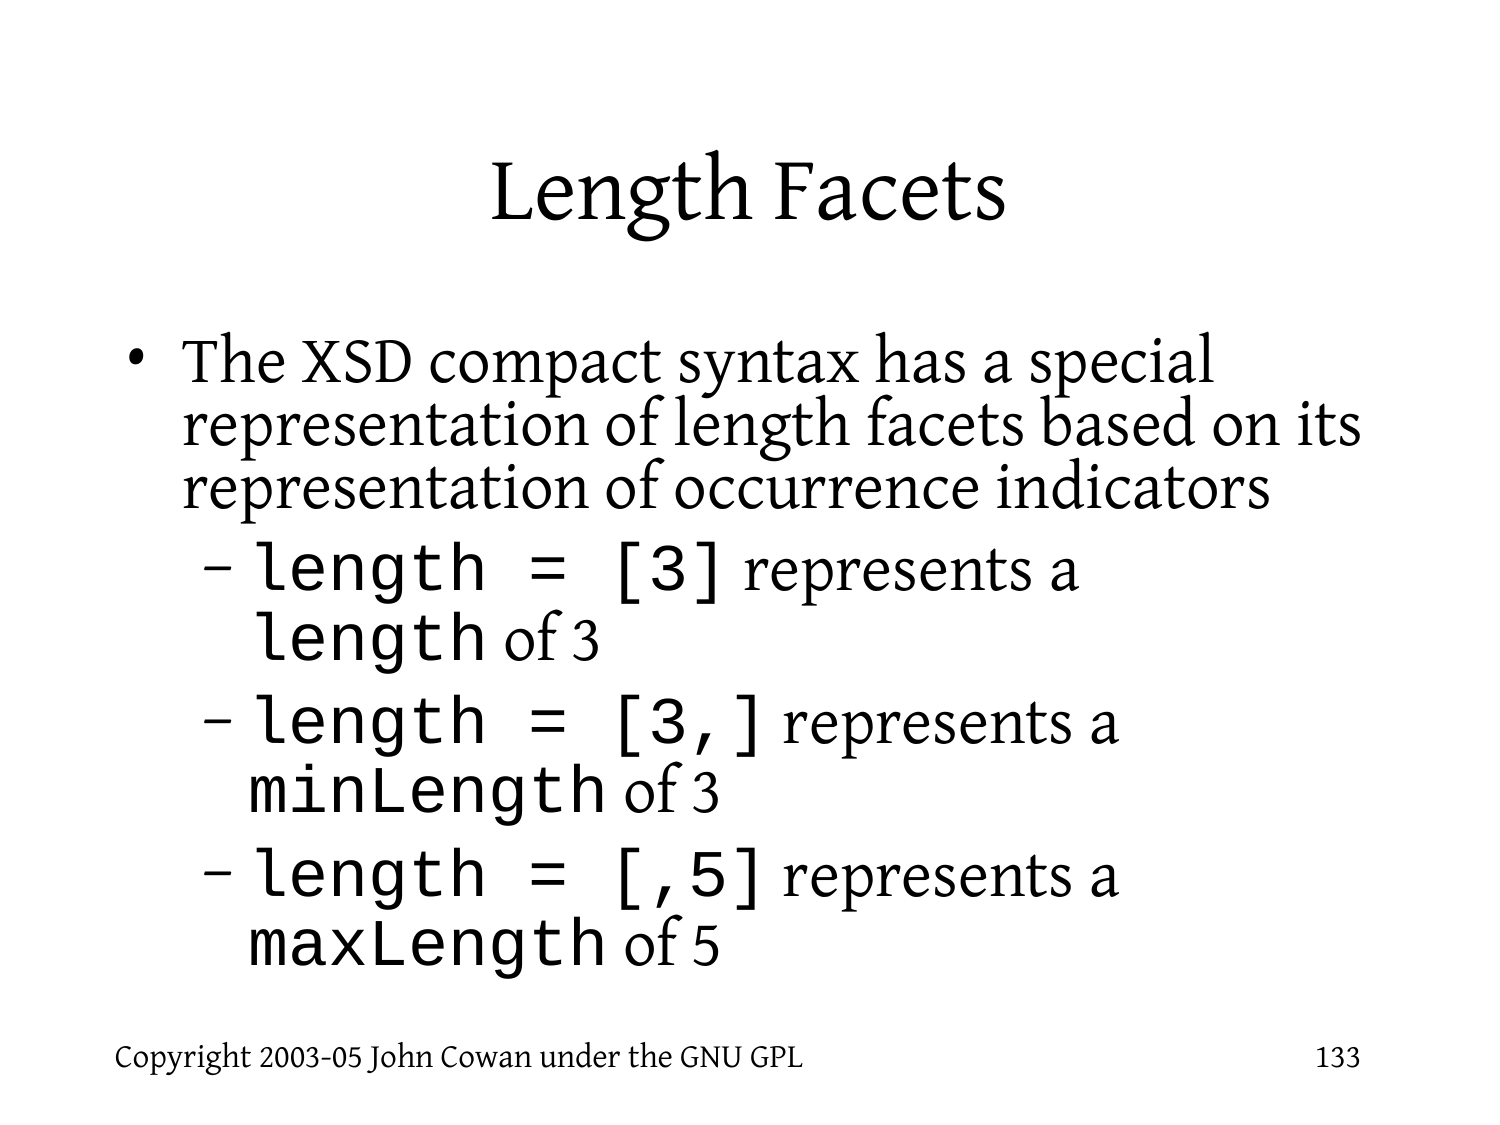

# Length Facets
The XSD compact syntax has a special representation of length facets based on its representation of occurrence indicators
length = [3] represents a
length of 3
length = [3,] represents a minLength of 3
length = [,5] represents a maxLength of 5